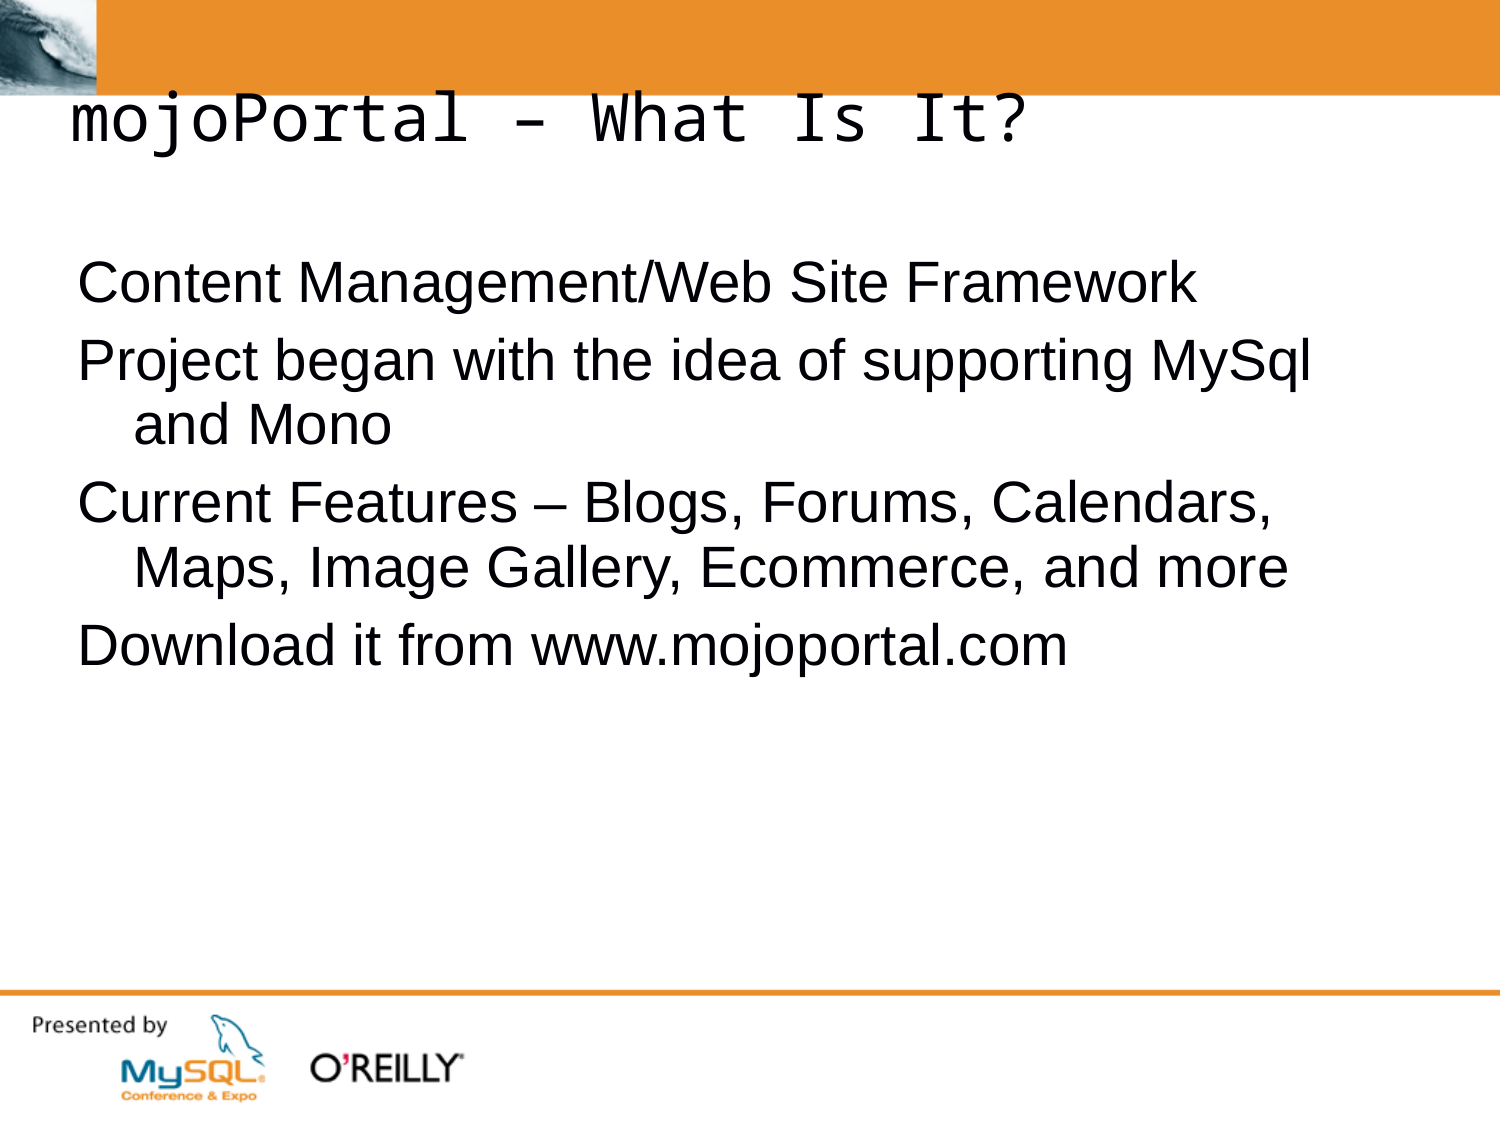

# mojoPortal – What Is It?
Content Management/Web Site Framework
Project began with the idea of supporting MySql and Mono
Current Features – Blogs, Forums, Calendars, Maps, Image Gallery, Ecommerce, and more
Download it from www.mojoportal.com